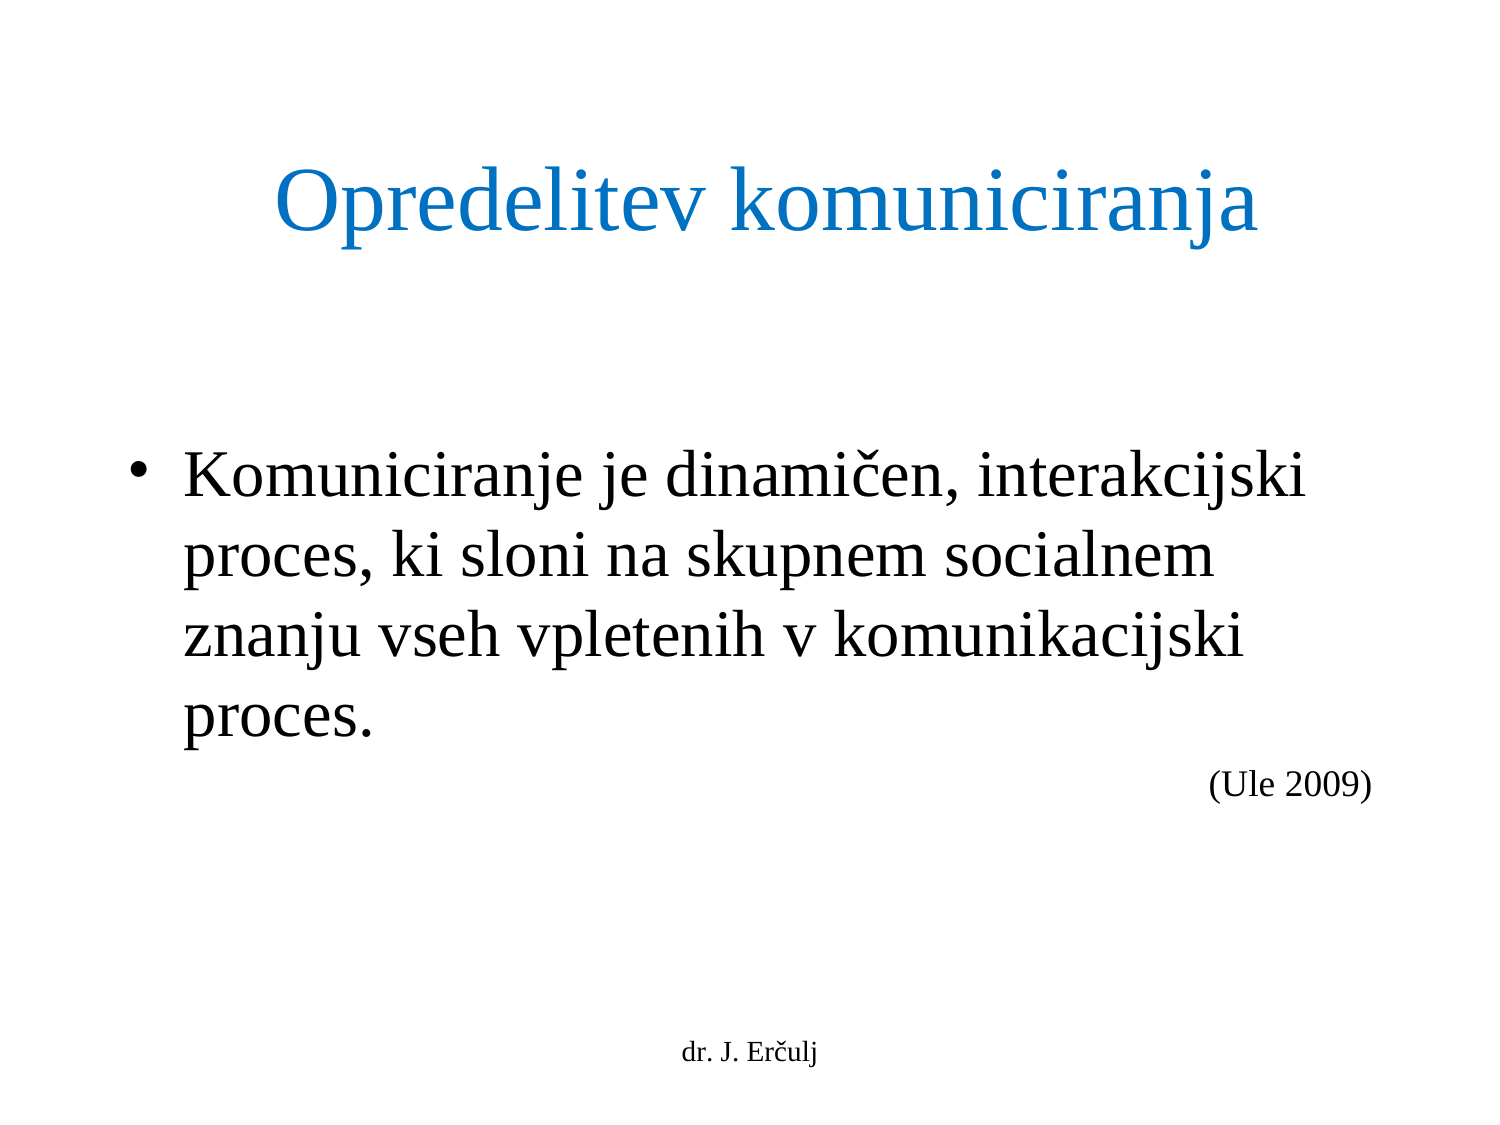

# Opredelitev komuniciranja
Komuniciranje je dinamičen, interakcijski proces, ki sloni na skupnem socialnem znanju vseh vpletenih v komunikacijski proces.
(Ule 2009)
dr. J. Erčulj